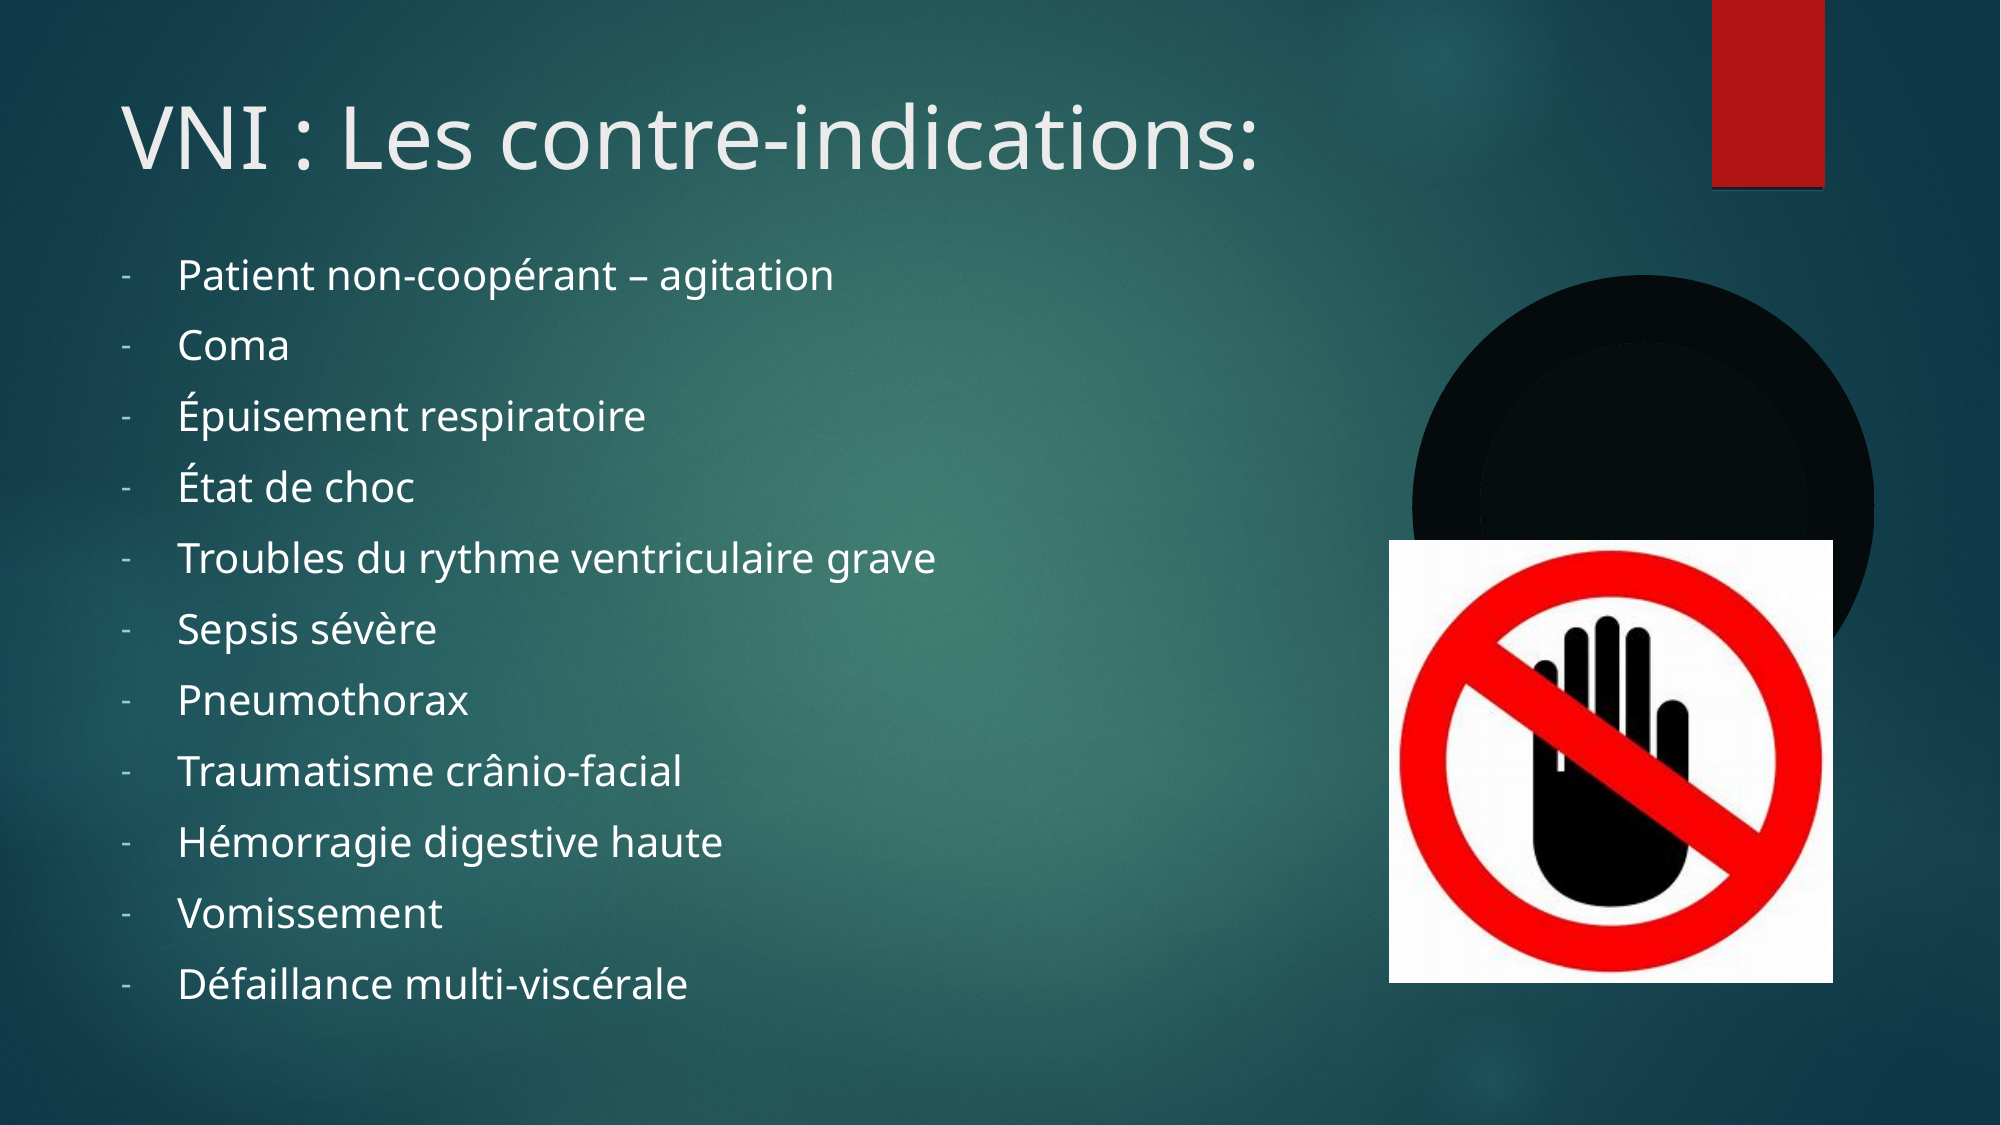

# VNI : Les contre-indications:
Patient non-coopérant – agitation
Coma
Épuisement respiratoire
État de choc
Troubles du rythme ventriculaire grave
Sepsis sévère
Pneumothorax
Traumatisme crânio-facial
Hémorragie digestive haute
Vomissement
Défaillance multi-viscérale